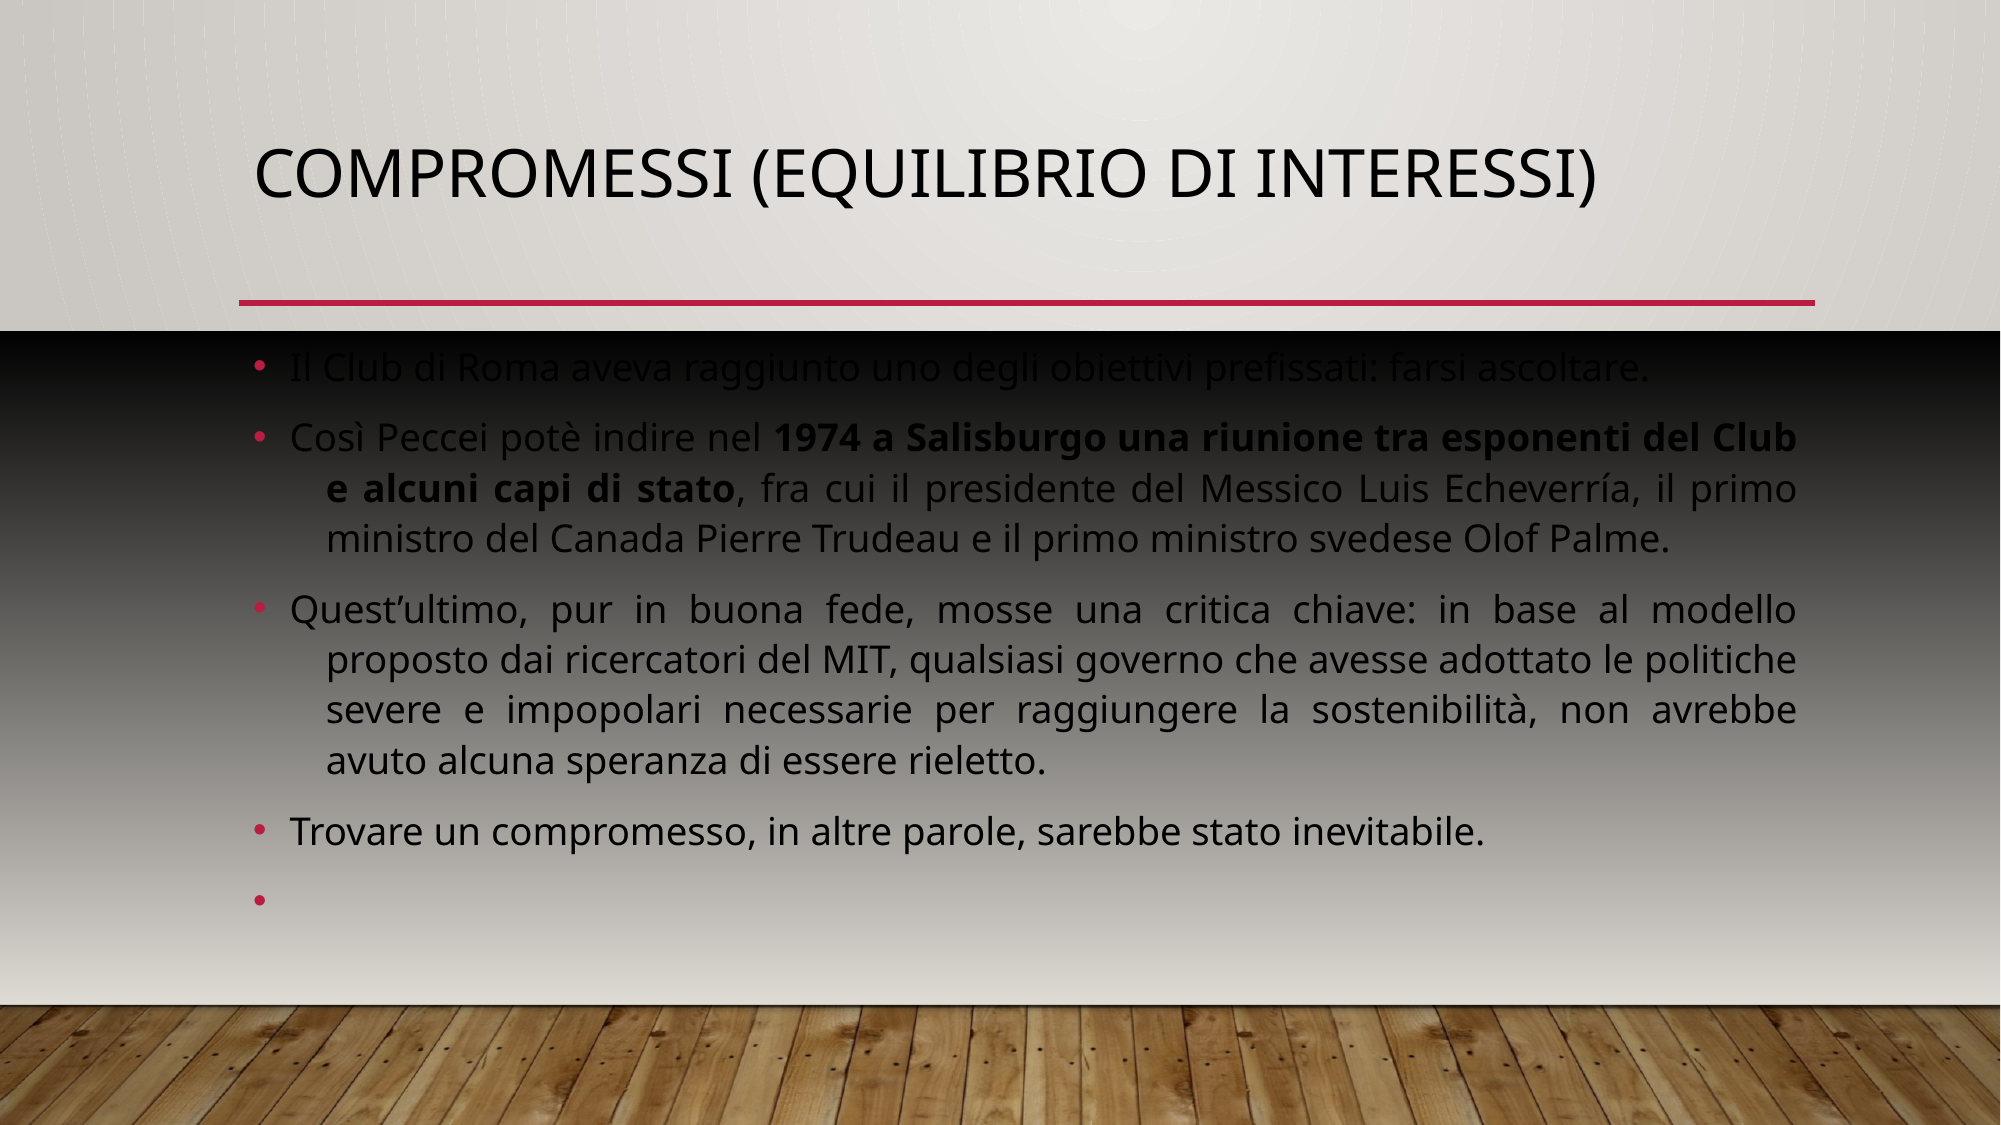

# Compromessi (equilibrio di interessi)
Il Club di Roma aveva raggiunto uno degli obiettivi prefissati: farsi ascoltare.
Così Peccei potè indire nel 1974 a Salisburgo una riunione tra esponenti del Club e alcuni capi di stato, fra cui il presidente del Messico Luis Echeverría, il primo ministro del Canada Pierre Trudeau e il primo ministro svedese Olof Palme.
Quest’ultimo, pur in buona fede, mosse una critica chiave: in base al modello proposto dai ricercatori del MIT, qualsiasi governo che avesse adottato le politiche severe e impopolari necessarie per raggiungere la sostenibilità, non avrebbe avuto alcuna speranza di essere rieletto.
Trovare un compromesso, in altre parole, sarebbe stato inevitabile.